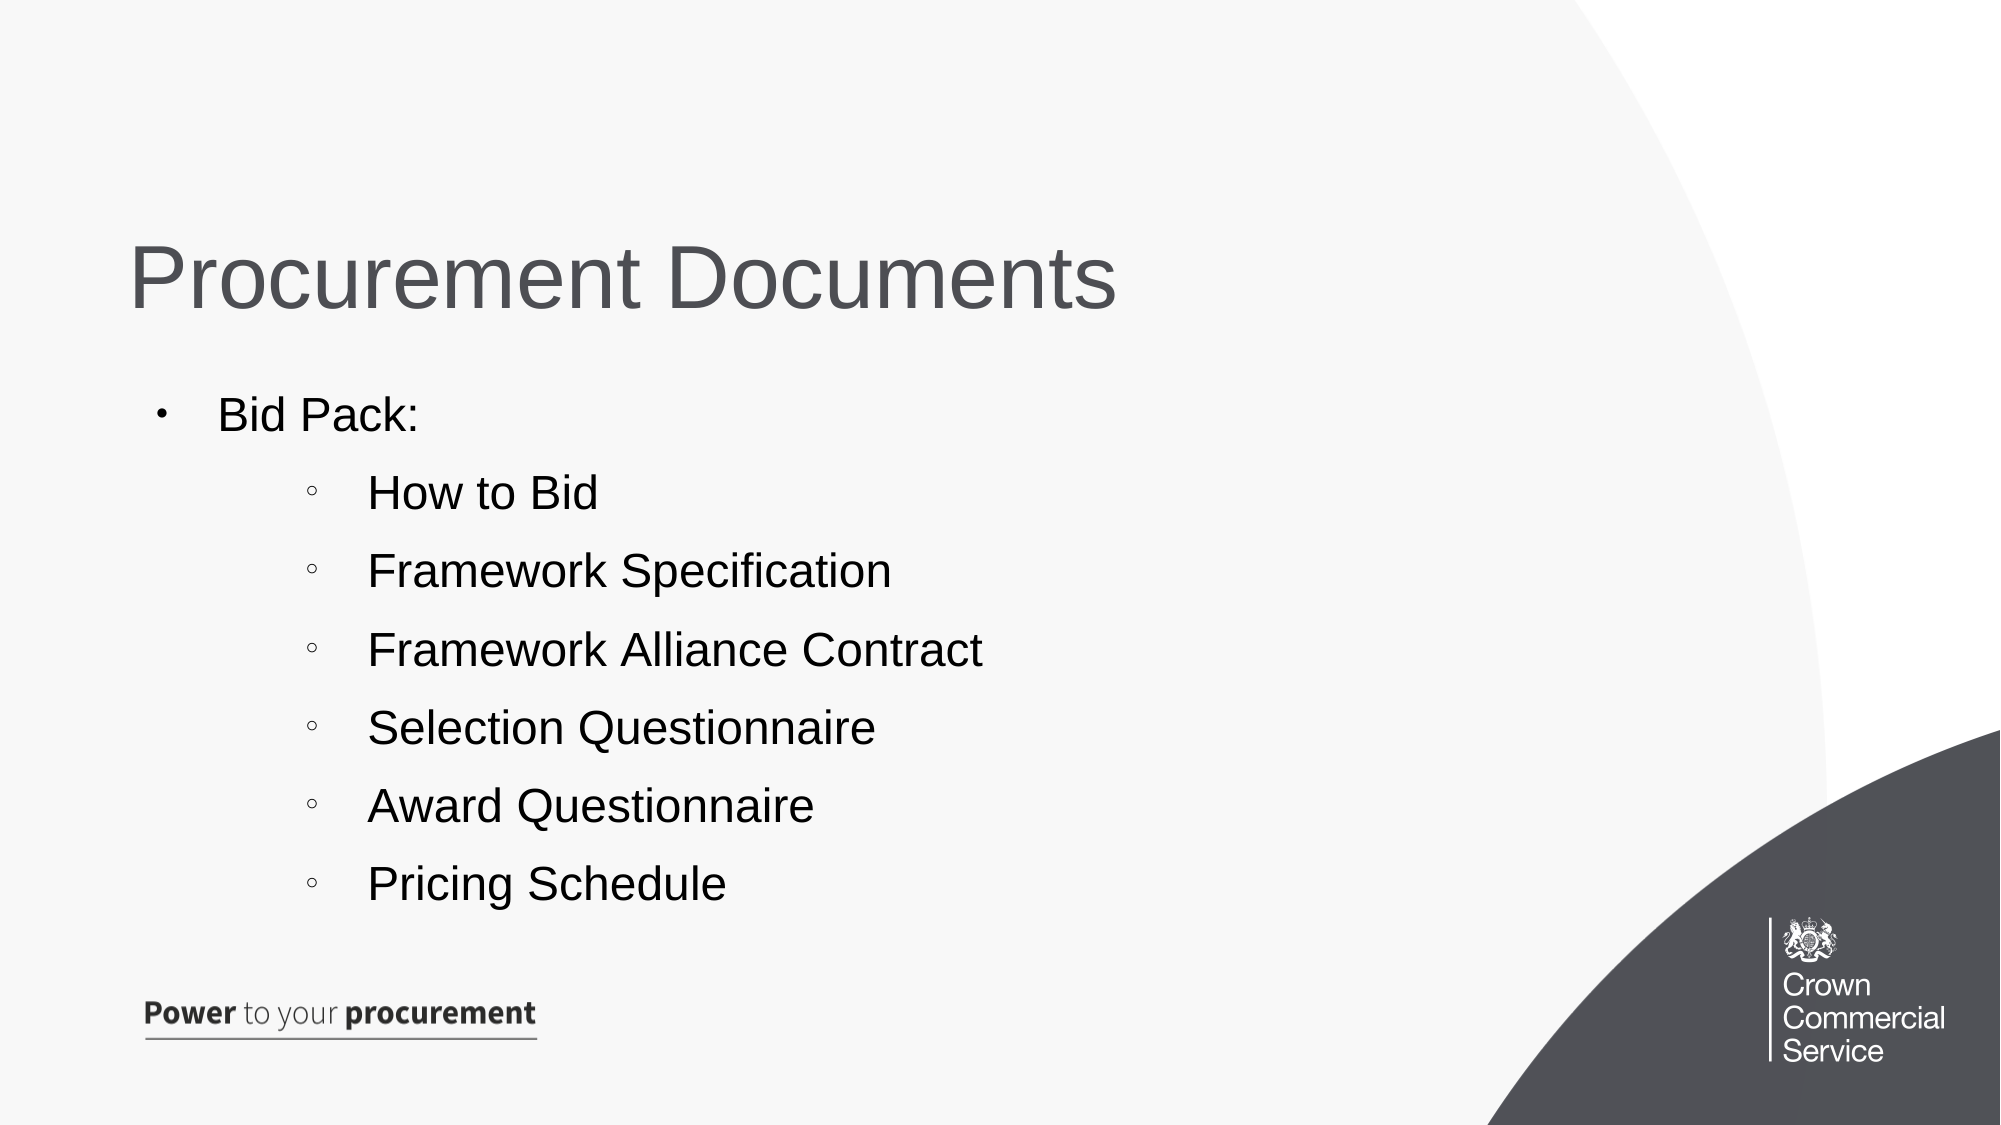

# Procurement Documents
Bid Pack:
How to Bid
Framework Specification
Framework Alliance Contract
Selection Questionnaire
Award Questionnaire
Pricing Schedule